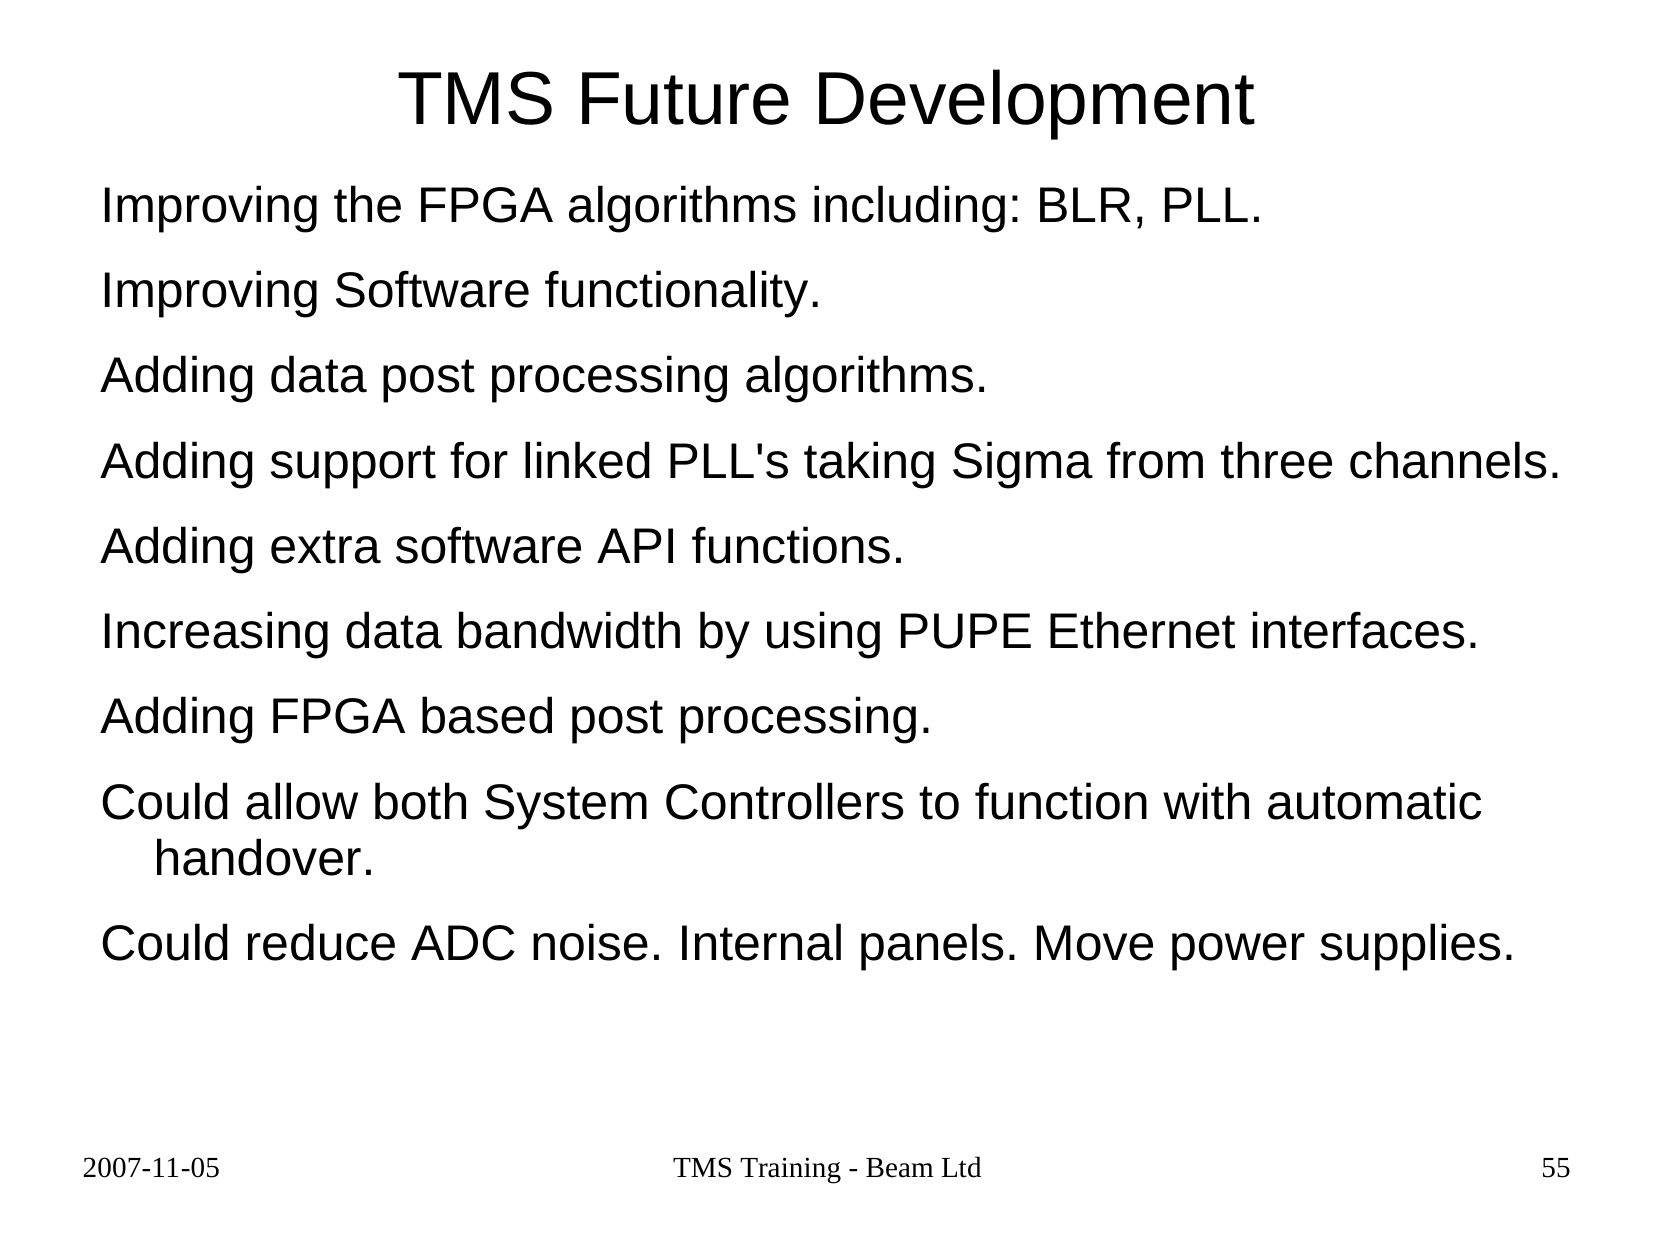

# TMS Future Development
Improving the FPGA algorithms including: BLR, PLL.
Improving Software functionality.
Adding data post processing algorithms.
Adding support for linked PLL's taking Sigma from three channels.
Adding extra software API functions.
Increasing data bandwidth by using PUPE Ethernet interfaces.
Adding FPGA based post processing.
Could allow both System Controllers to function with automatic handover.
Could reduce ADC noise. Internal panels. Move power supplies.
55